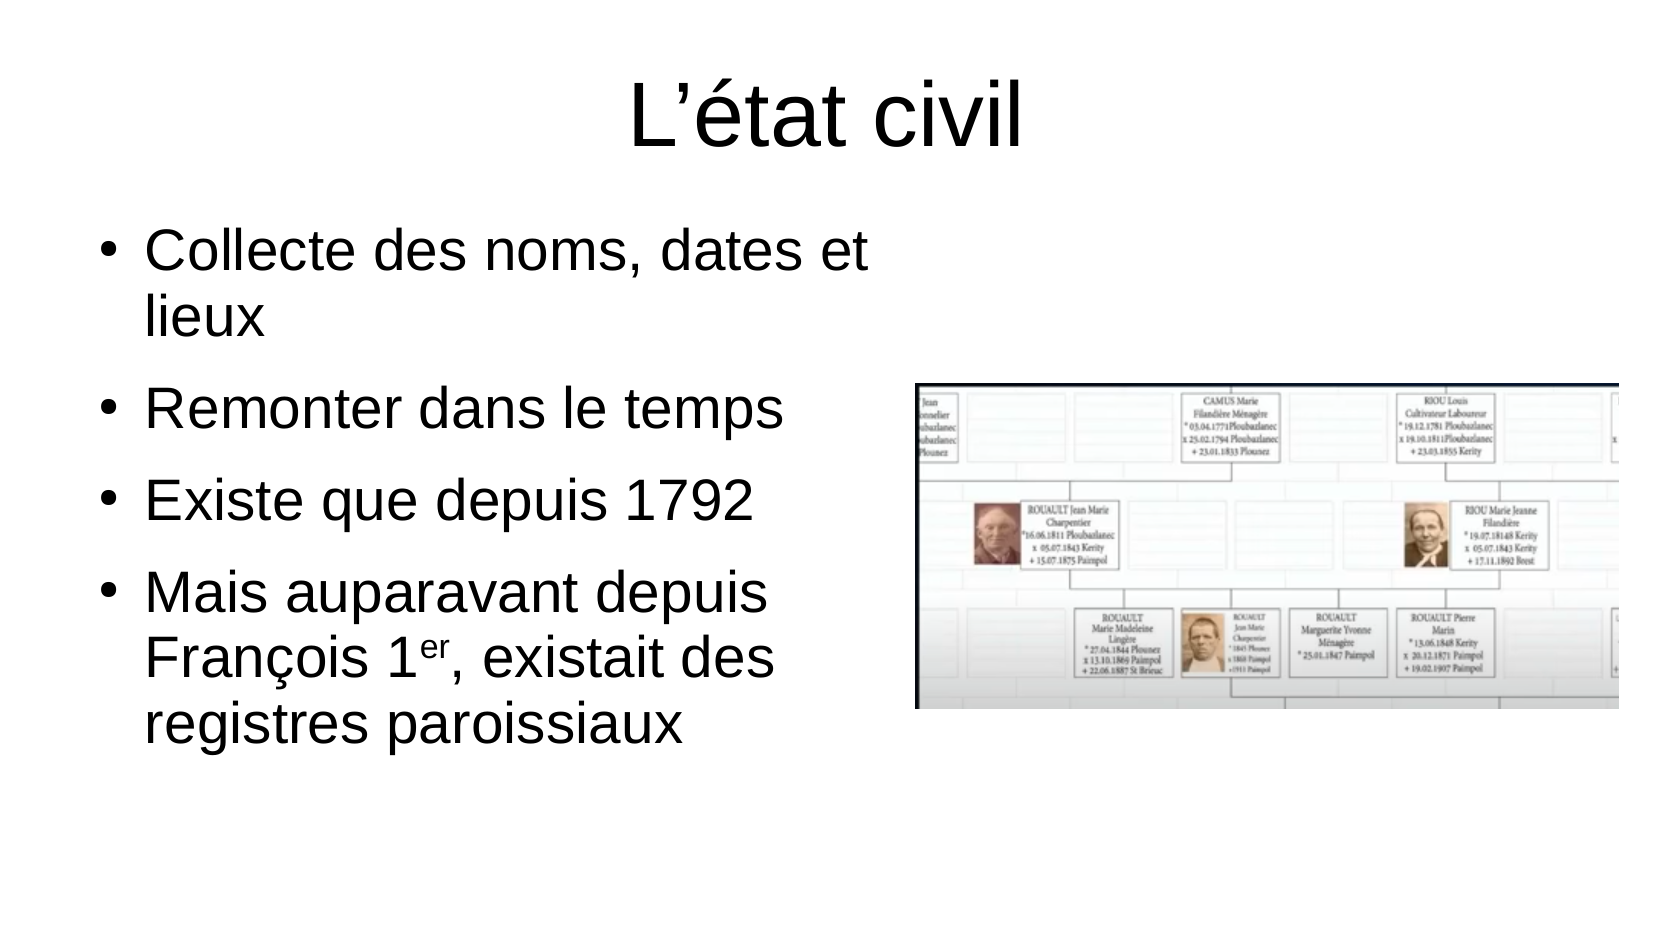

# L’état civil
Collecte des noms, dates et lieux
Remonter dans le temps
Existe que depuis 1792
Mais auparavant depuis François 1er, existait des registres paroissiaux